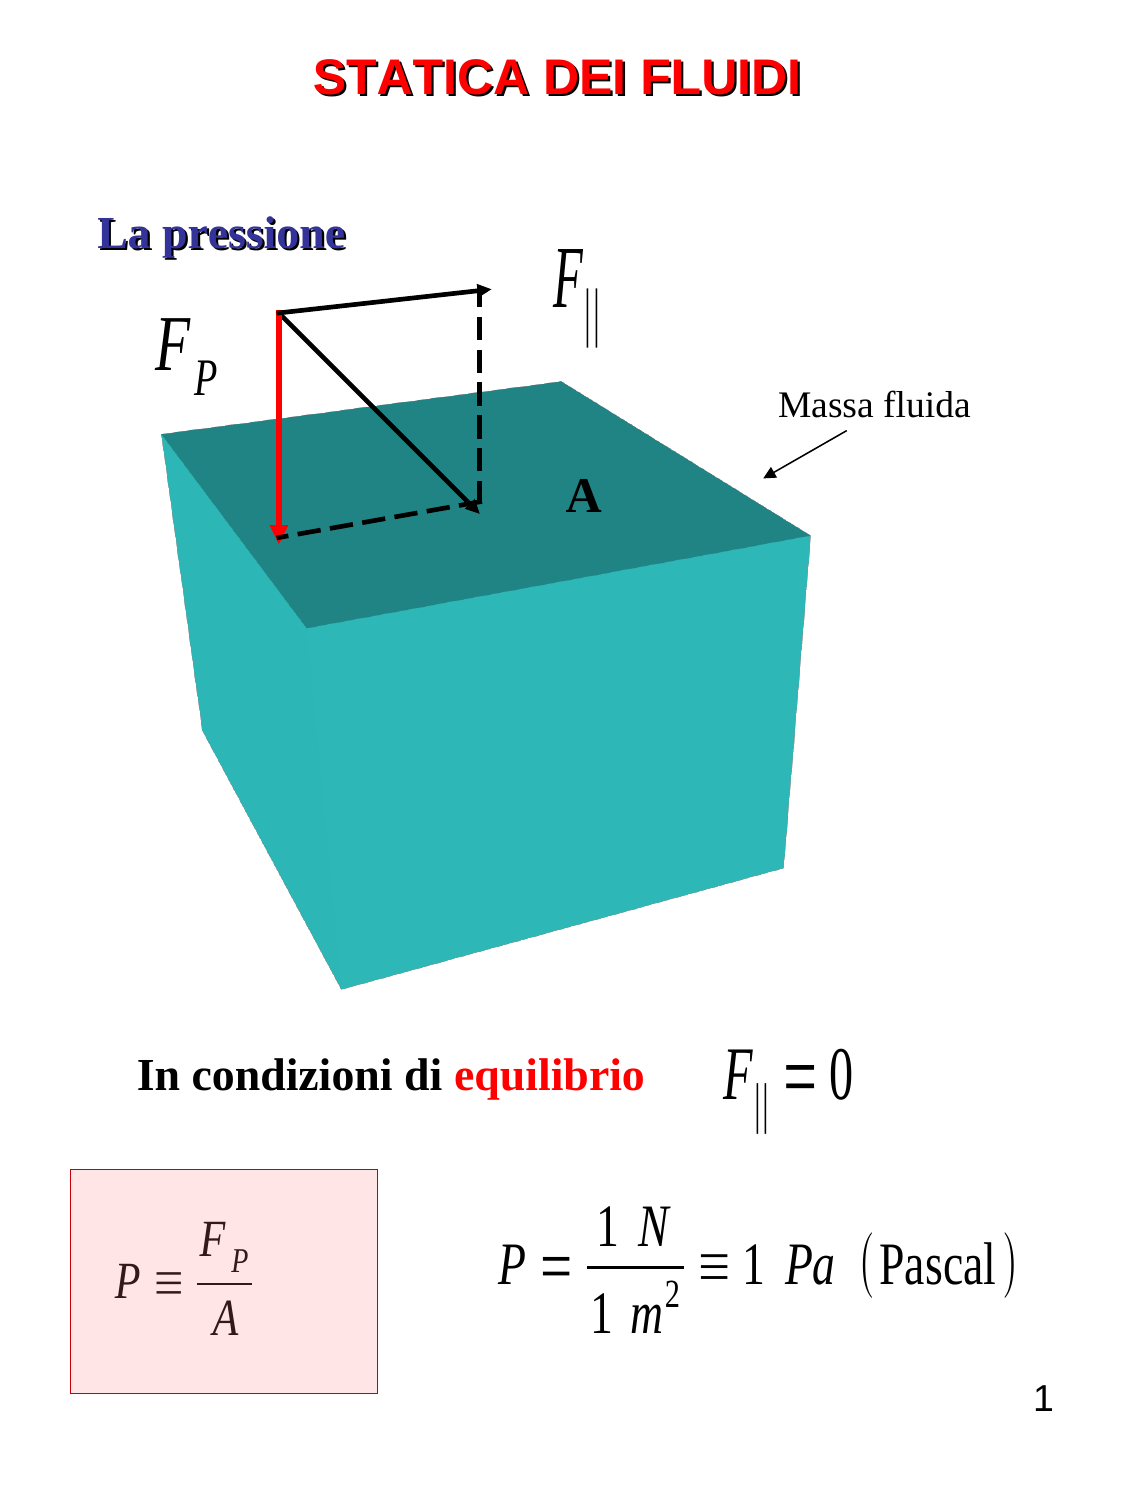

STATICA DEI FLUIDI
La pressione
Massa fluida
A
In condizioni di equilibrio
P6 Statica dei Fluidi
1